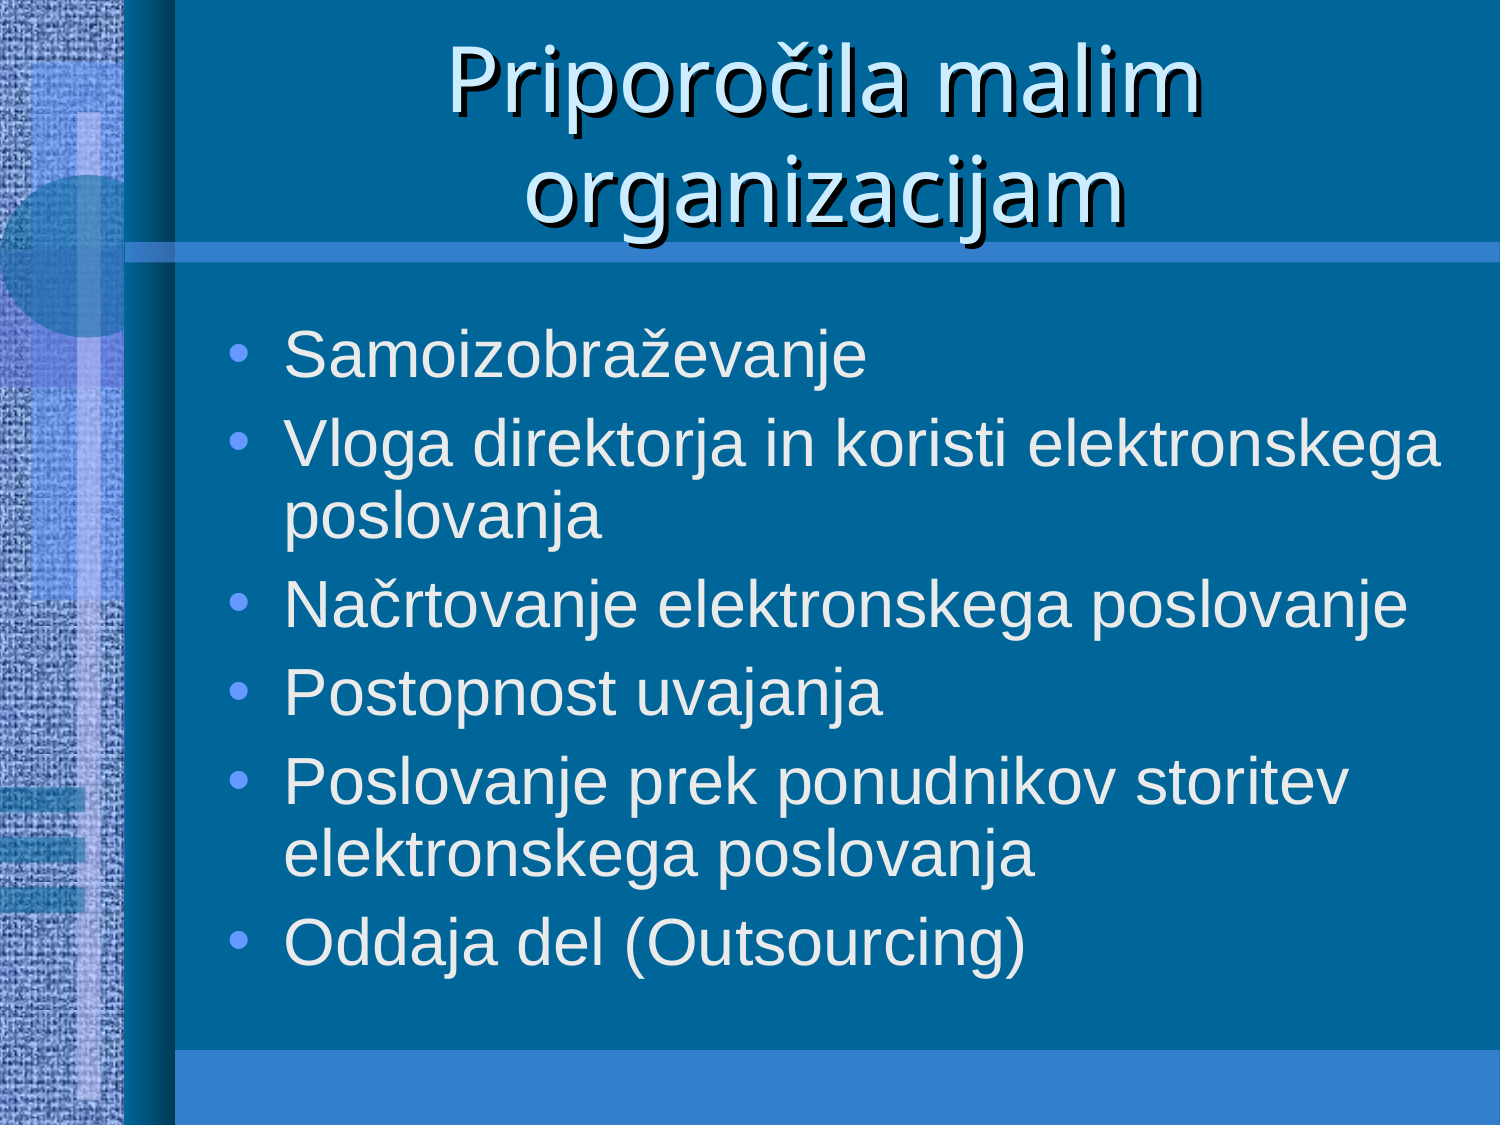

# Priporočila malim organizacijam
Samoizobraževanje
Vloga direktorja in koristi elektronskega poslovanja
Načrtovanje elektronskega poslovanje
Postopnost uvajanja
Poslovanje prek ponudnikov storitev elektronskega poslovanja
Oddaja del (Outsourcing)